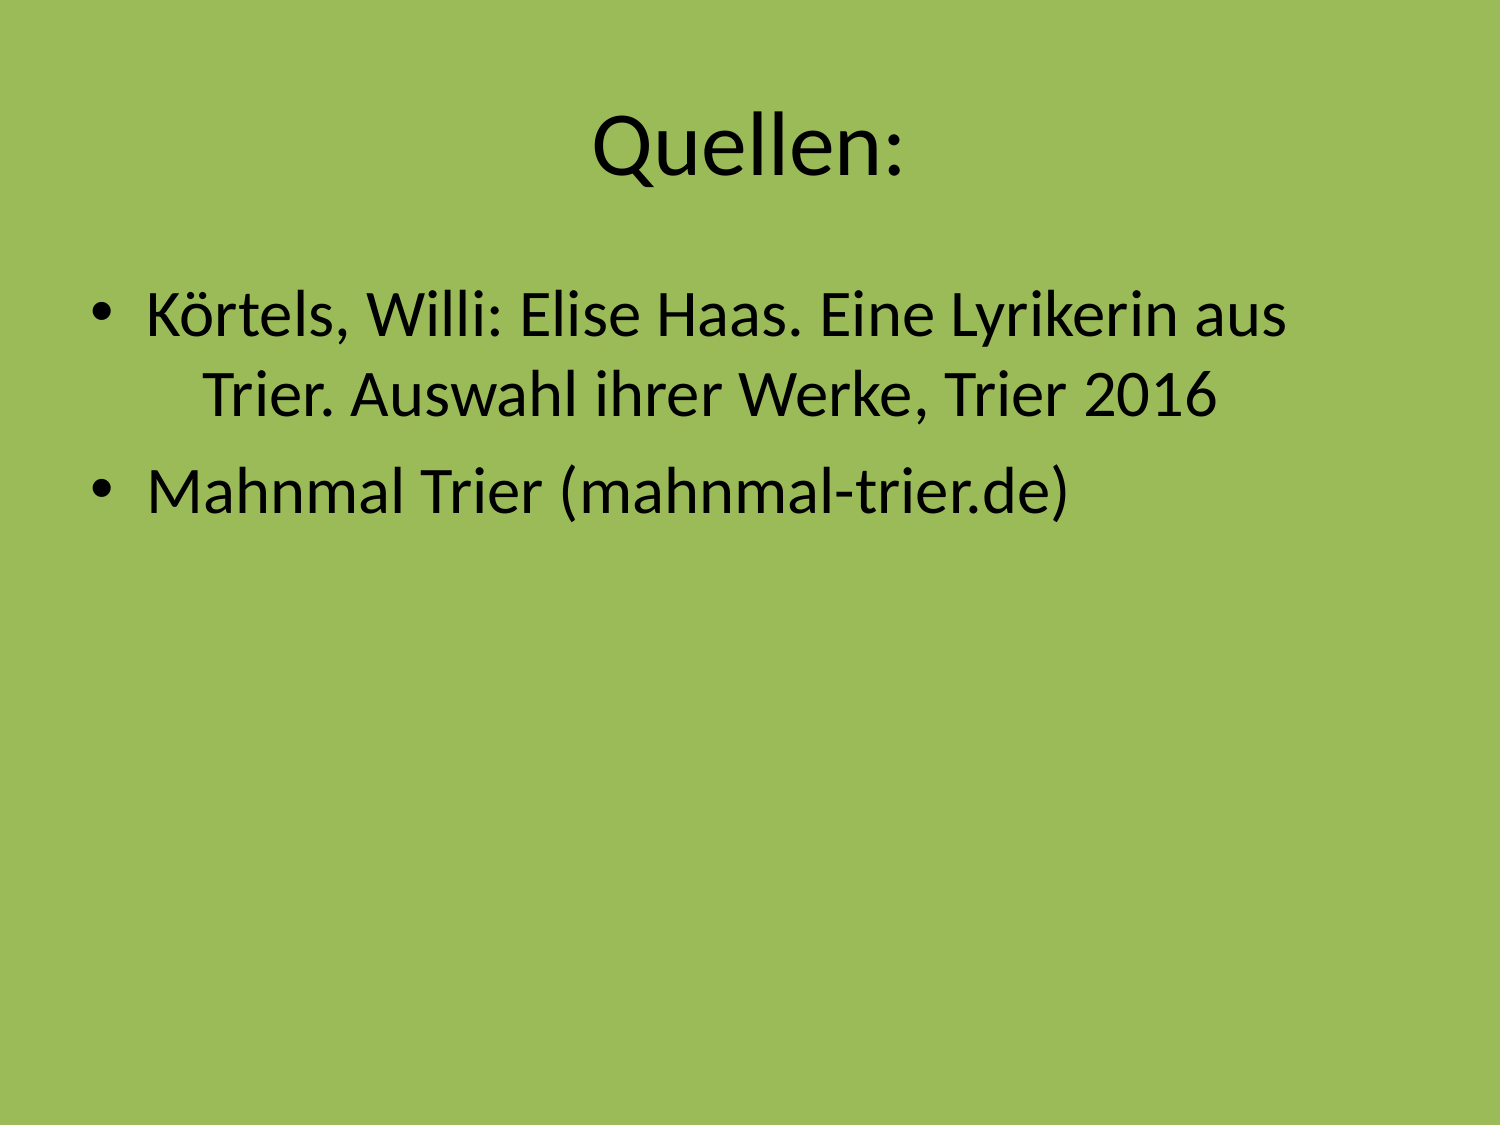

# Quellen:
Körtels, Willi: Elise Haas. Eine Lyrikerin aus Trier. Auswahl ihrer Werke, Trier 2016
Mahnmal Trier (mahnmal-trier.de)